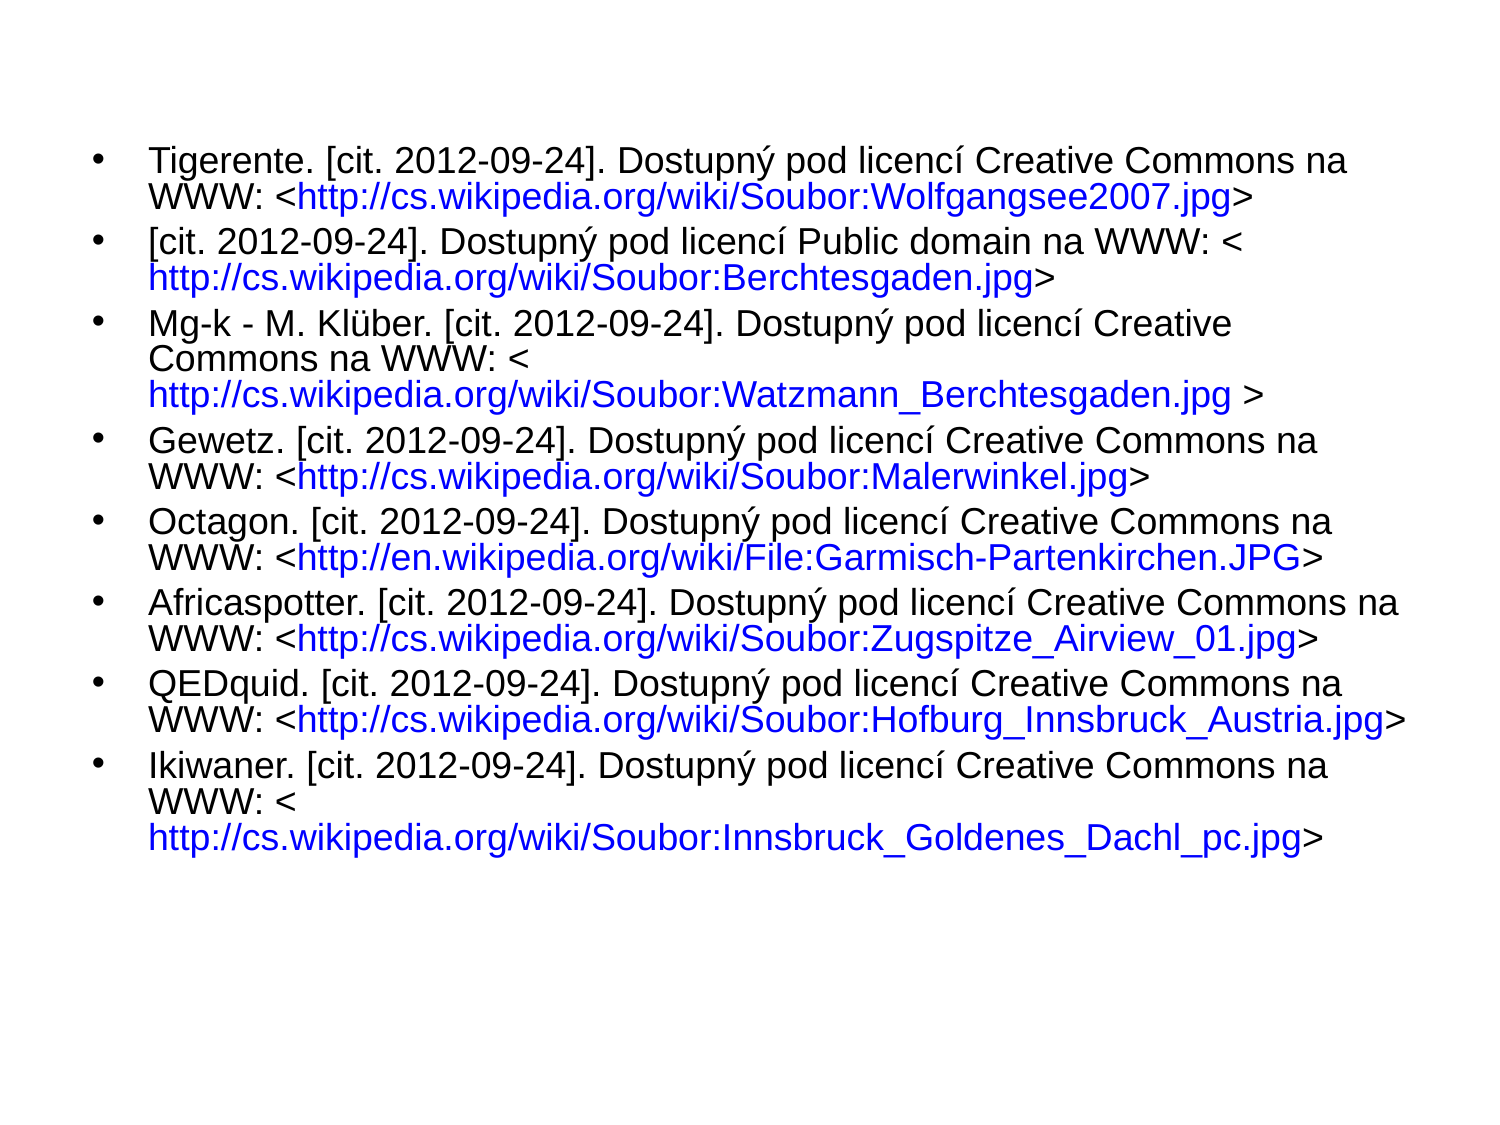

# Tigerente. [cit. 2012-09-24]. Dostupný pod licencí Creative Commons na WWW: <http://cs.wikipedia.org/wiki/Soubor:Wolfgangsee2007.jpg>
[cit. 2012-09-24]. Dostupný pod licencí Public domain na WWW: <http://cs.wikipedia.org/wiki/Soubor:Berchtesgaden.jpg>
Mg-k - M. Klüber. [cit. 2012-09-24]. Dostupný pod licencí Creative Commons na WWW: <http://cs.wikipedia.org/wiki/Soubor:Watzmann_Berchtesgaden.jpg >
Gewetz. [cit. 2012-09-24]. Dostupný pod licencí Creative Commons na WWW: <http://cs.wikipedia.org/wiki/Soubor:Malerwinkel.jpg>
Octagon. [cit. 2012-09-24]. Dostupný pod licencí Creative Commons na WWW: <http://en.wikipedia.org/wiki/File:Garmisch-Partenkirchen.JPG>
Africaspotter. [cit. 2012-09-24]. Dostupný pod licencí Creative Commons na WWW: <http://cs.wikipedia.org/wiki/Soubor:Zugspitze_Airview_01.jpg>
QEDquid. [cit. 2012-09-24]. Dostupný pod licencí Creative Commons na WWW: <http://cs.wikipedia.org/wiki/Soubor:Hofburg_Innsbruck_Austria.jpg>
Ikiwaner. [cit. 2012-09-24]. Dostupný pod licencí Creative Commons na WWW: <http://cs.wikipedia.org/wiki/Soubor:Innsbruck_Goldenes_Dachl_pc.jpg>